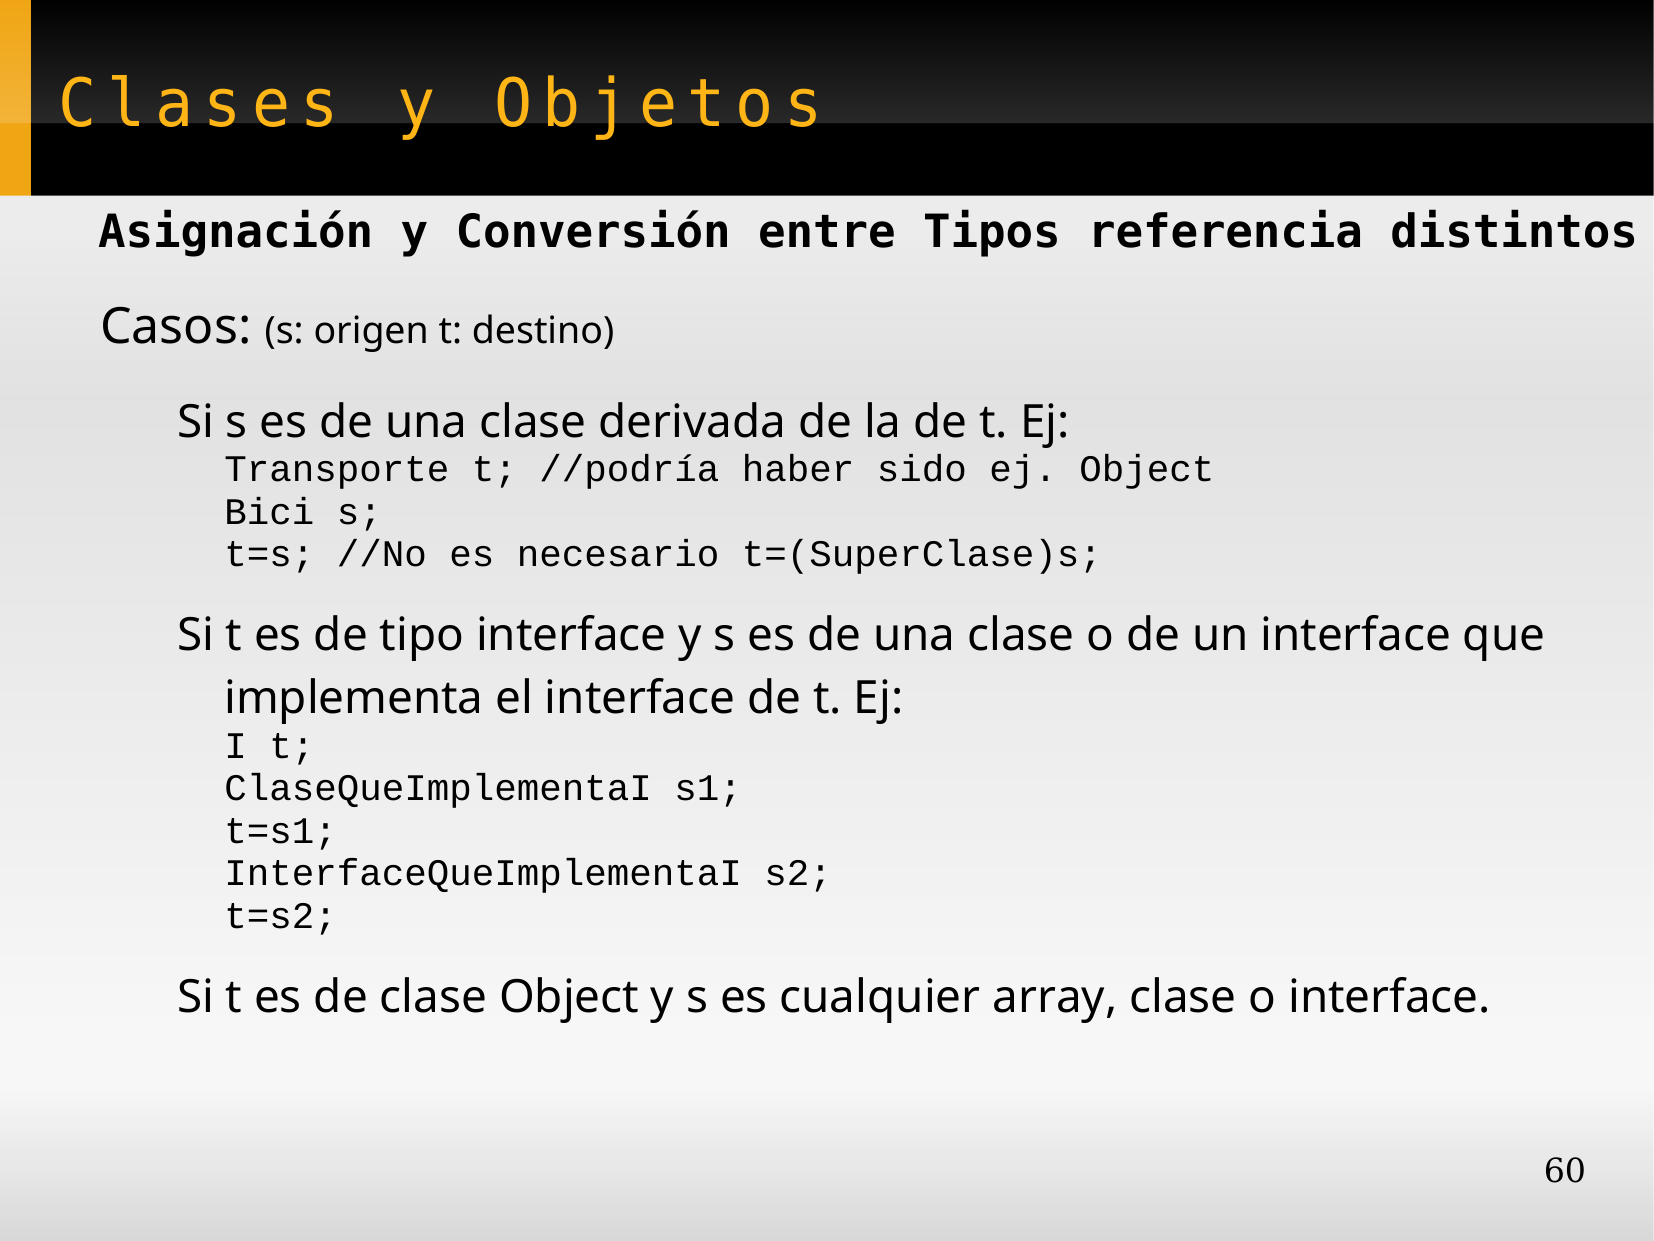

# Clases y Objetos
Asignación y Conversión entre Tipos referencia distintos
Casos: (s: origen t: destino)
Si s es de una clase derivada de la de t. Ej:
Transporte t; //podría haber sido ej. Object
Bici s;
t=s; //No es necesario t=(SuperClase)s;
Si t es de tipo interface y s es de una clase o de un interface que implementa el interface de t. Ej:
I t;
ClaseQueImplementaI s1;
t=s1;
InterfaceQueImplementaI s2;
t=s2;
Si t es de clase Object y s es cualquier array, clase o interface.
60